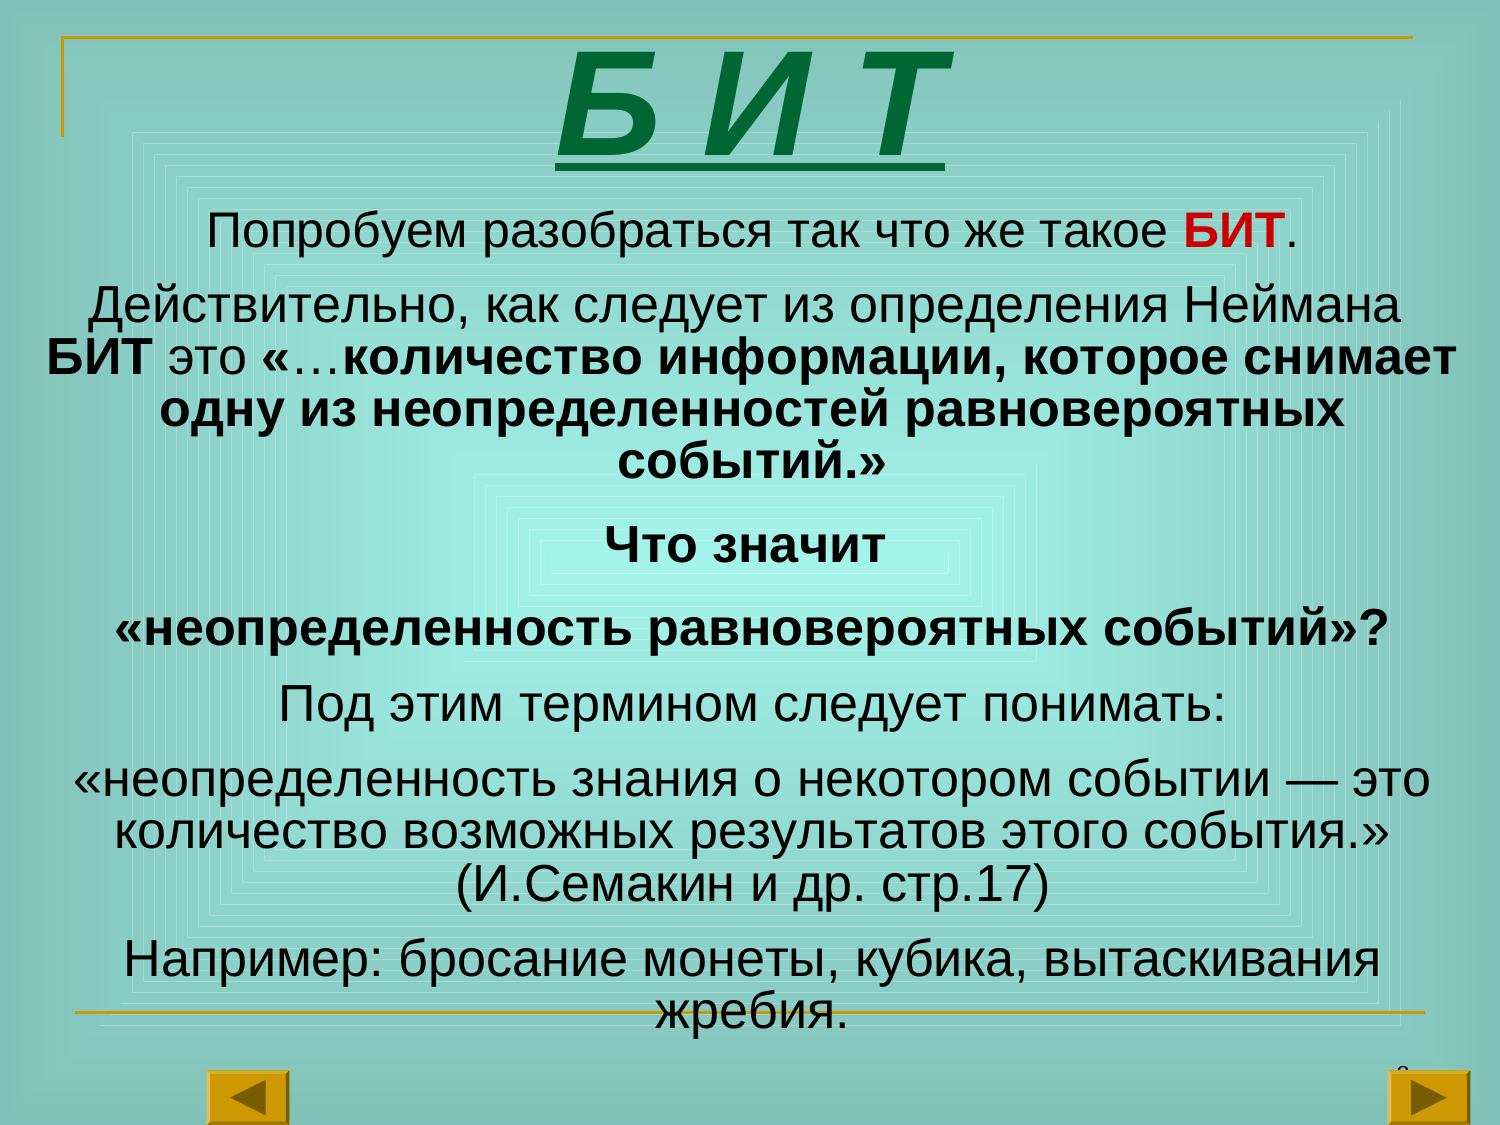

# Б И Т
Попробуем разобраться так что же такое БИТ.
Действительно, как следует из определения Неймана БИТ это «…количество информации, которое снимает одну из неопределенностей равновероятных событий.»
Что значит
«неопределенность равновероятных событий»?
Под этим термином следует понимать:
«неопределенность знания о некотором событии — это количество возможных результатов этого события.» (И.Семакин и др. стр.17)
Например: бросание монеты, кубика, вытаскивания жребия.
8